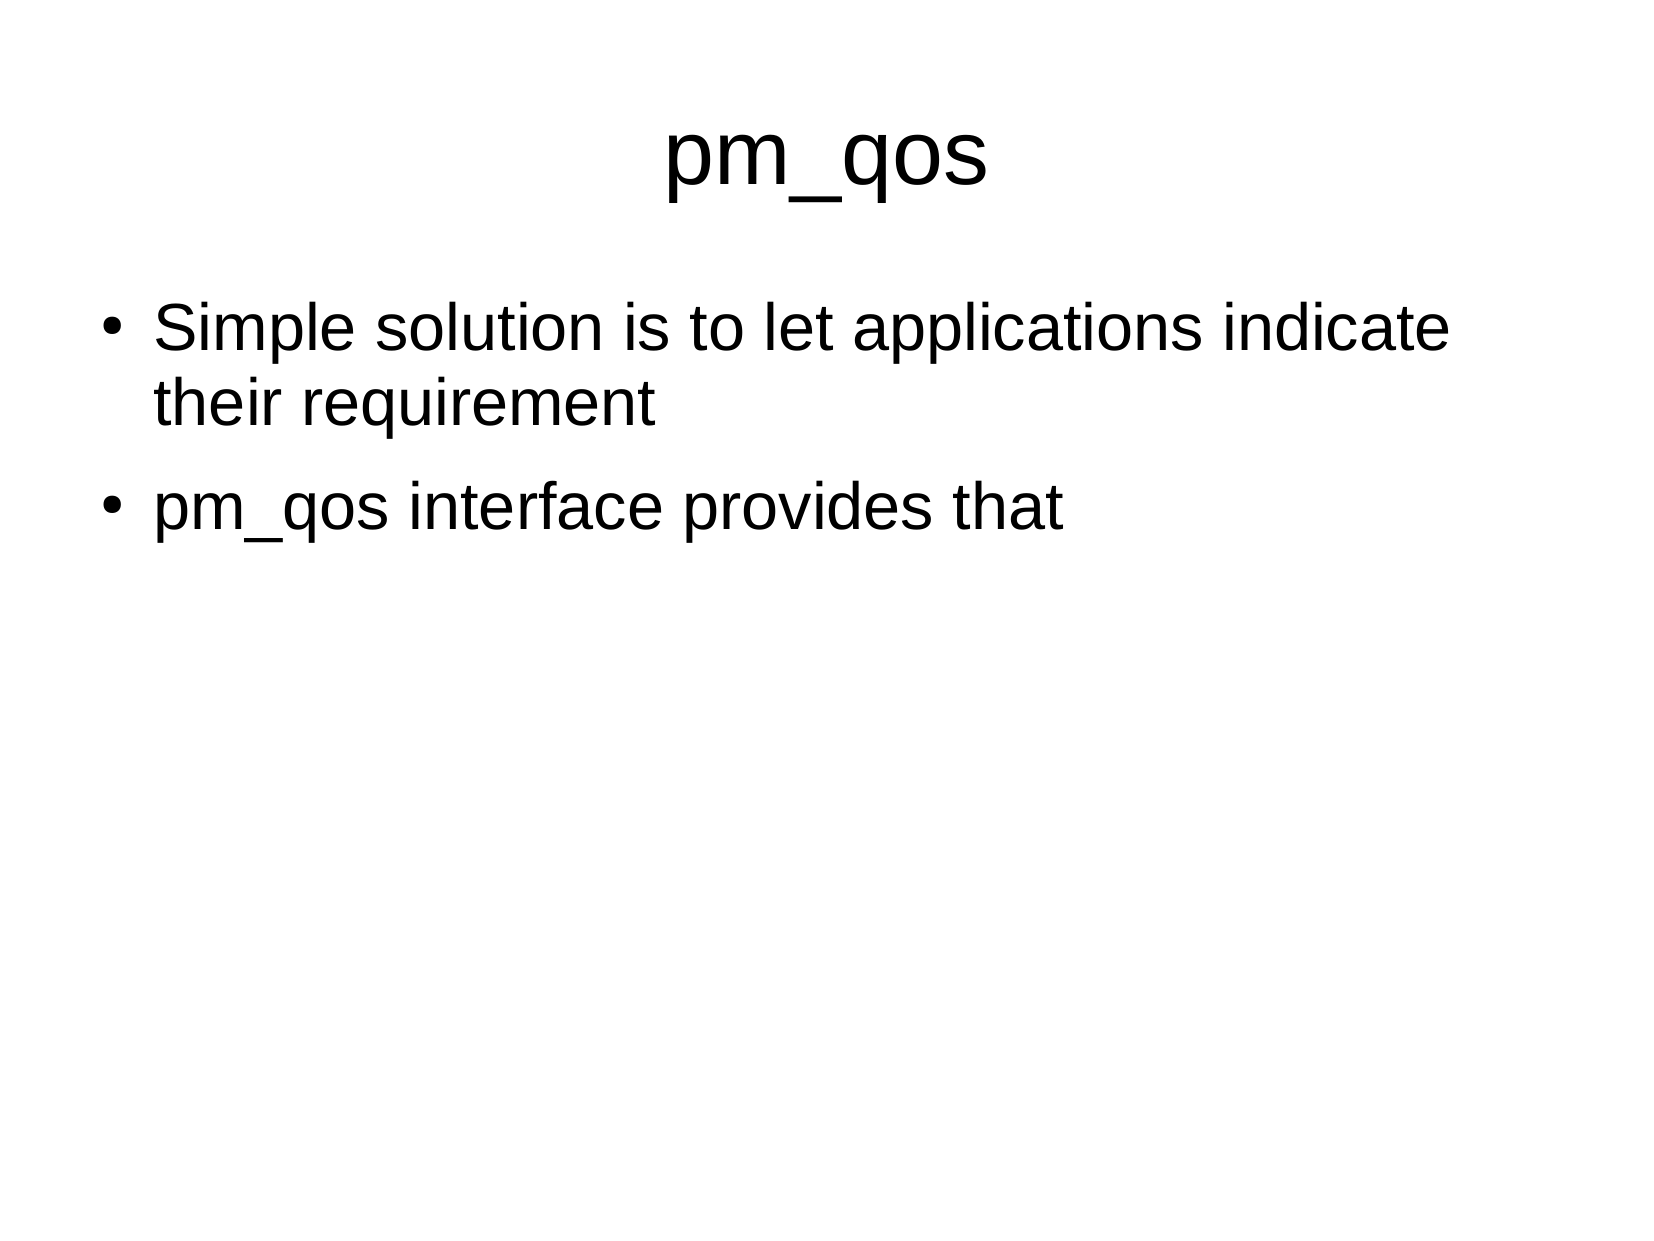

# pm_qos
Simple solution is to let applications indicate their requirement
pm_qos interface provides that